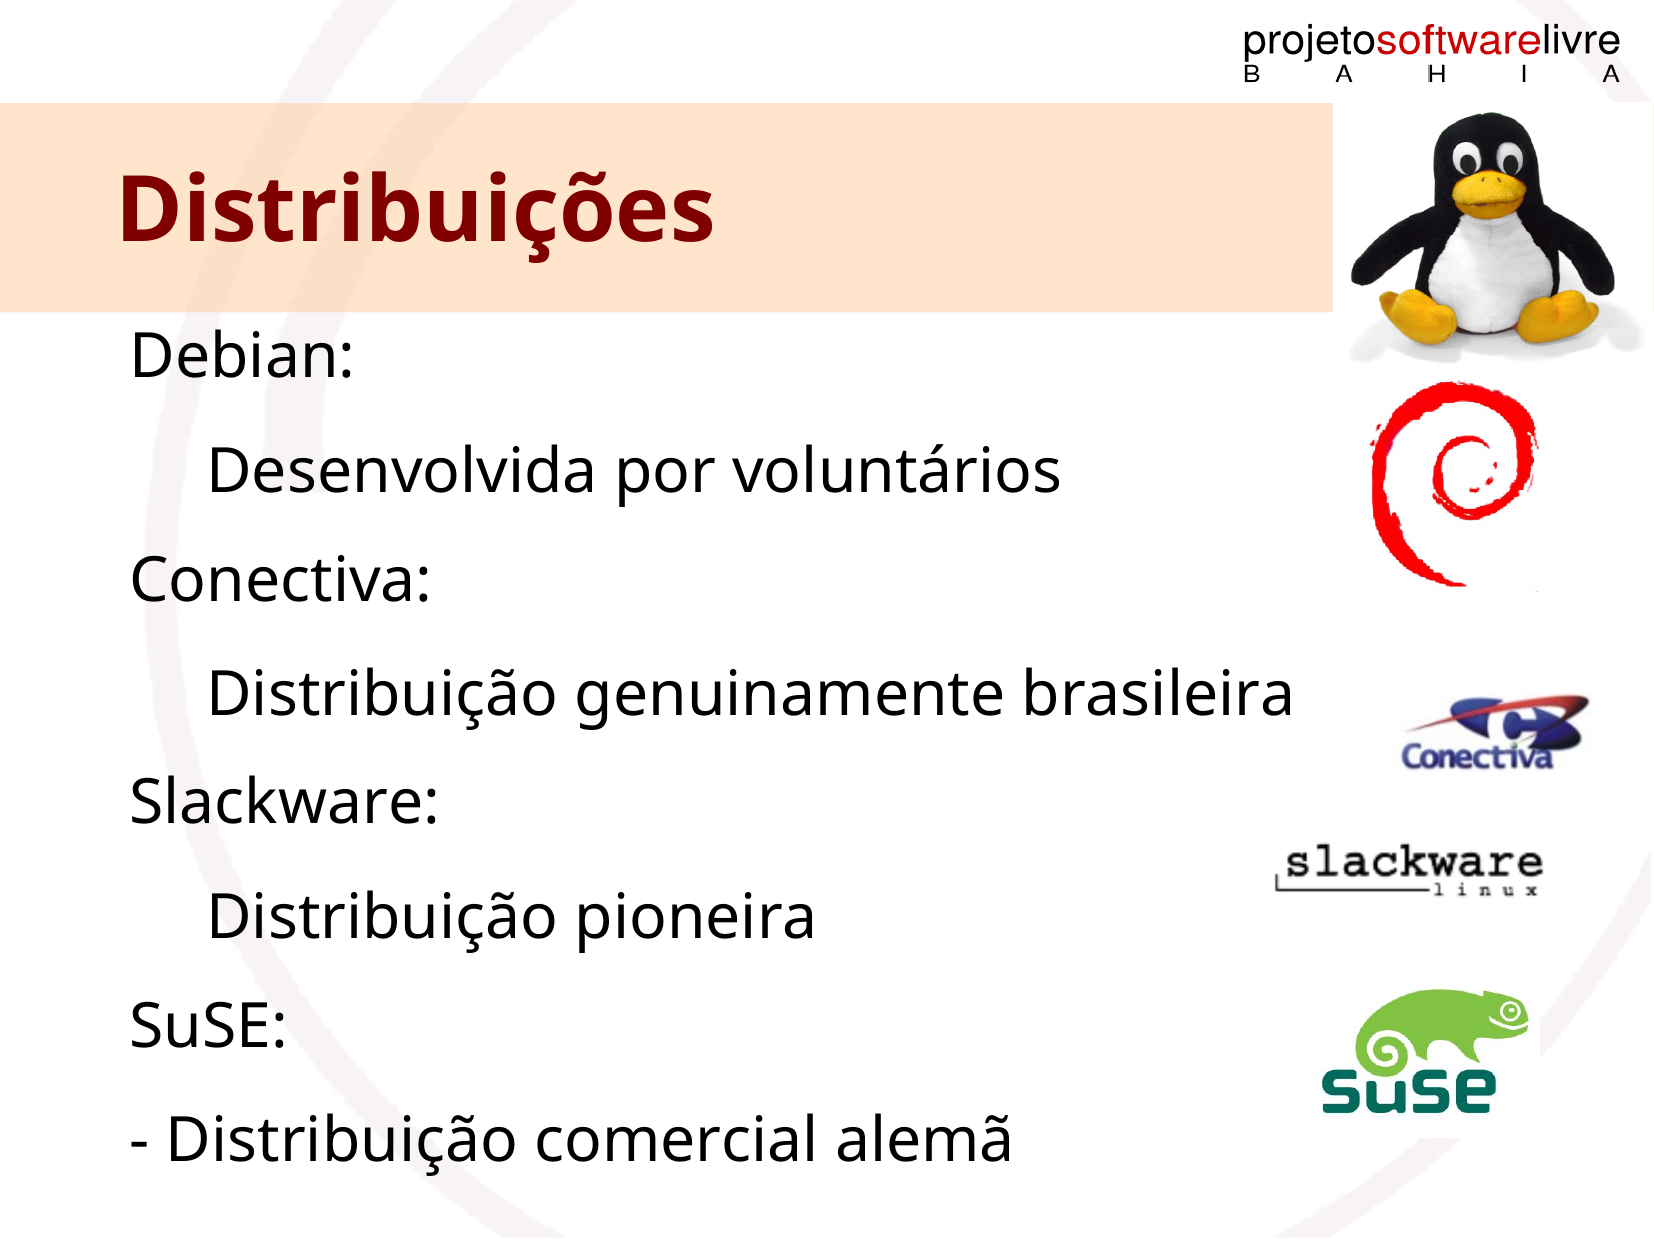

# Distribuições
Debian:
Desenvolvida por voluntários
Conectiva:
Distribuição genuinamente brasileira
Slackware:
Distribuição pioneira
SuSE:
- Distribuição comercial alemã